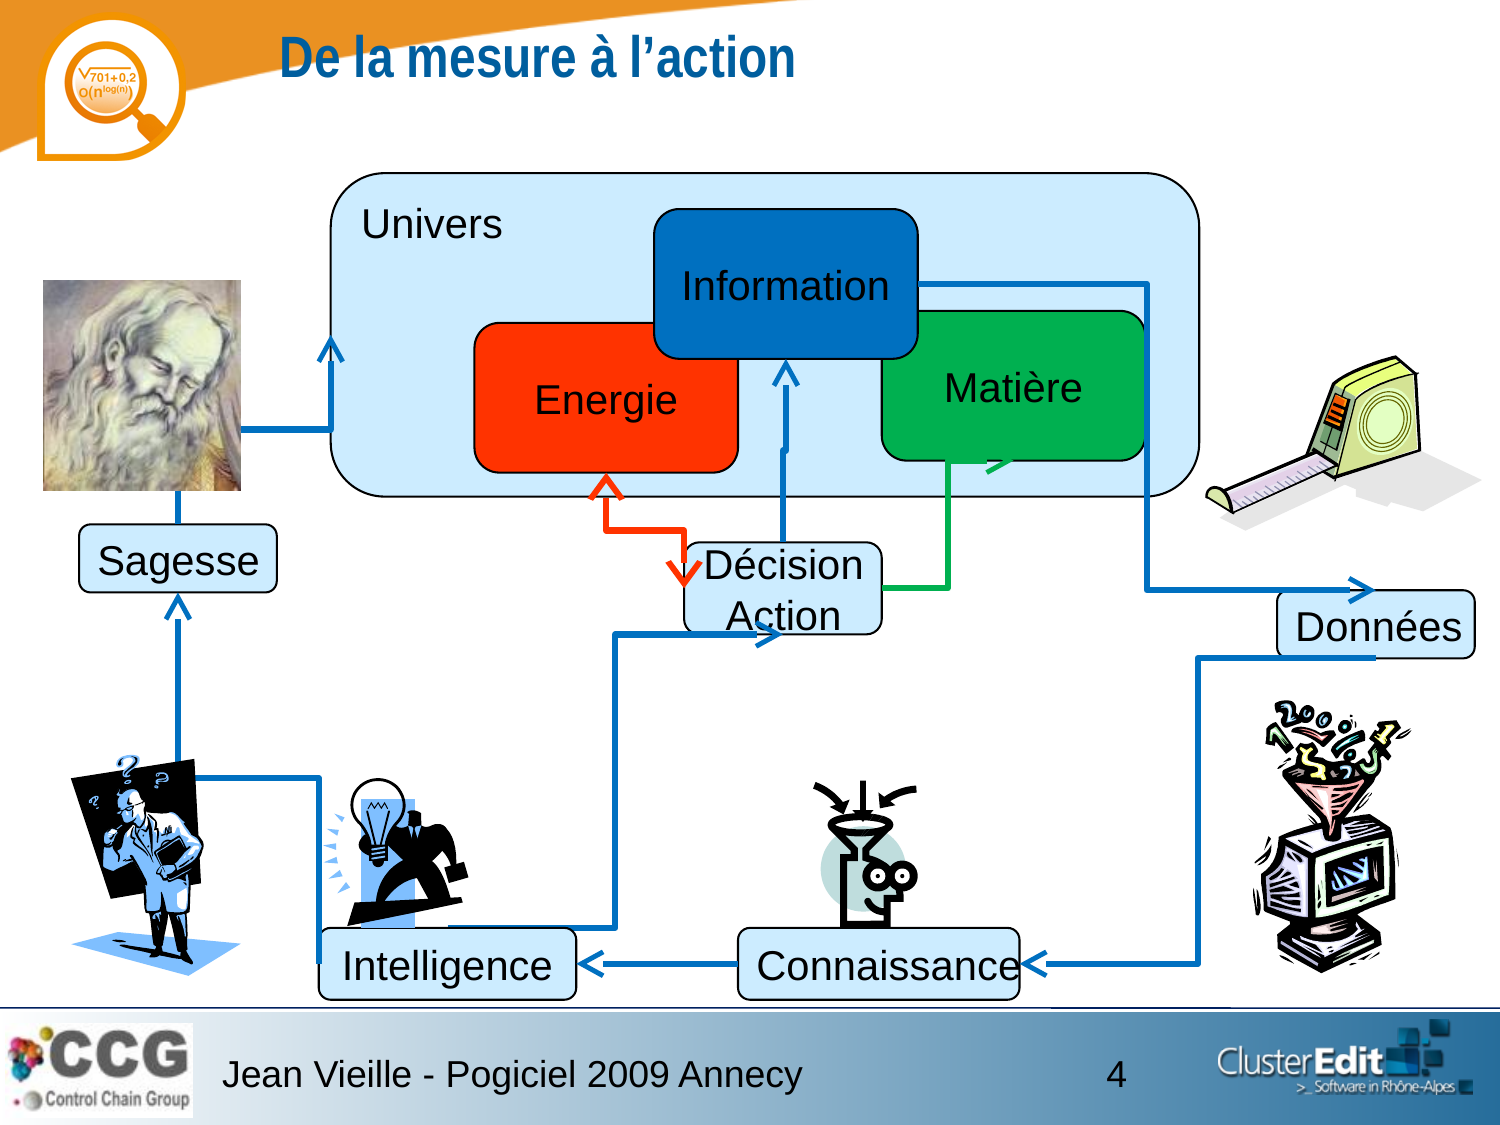

# De la mesure à l’action
Univers
Information
Matière
Energie
Sagesse
Décision
Action
Données
Intelligence
Connaissance
Jean Vieille - Pogiciel 2009 Annecy